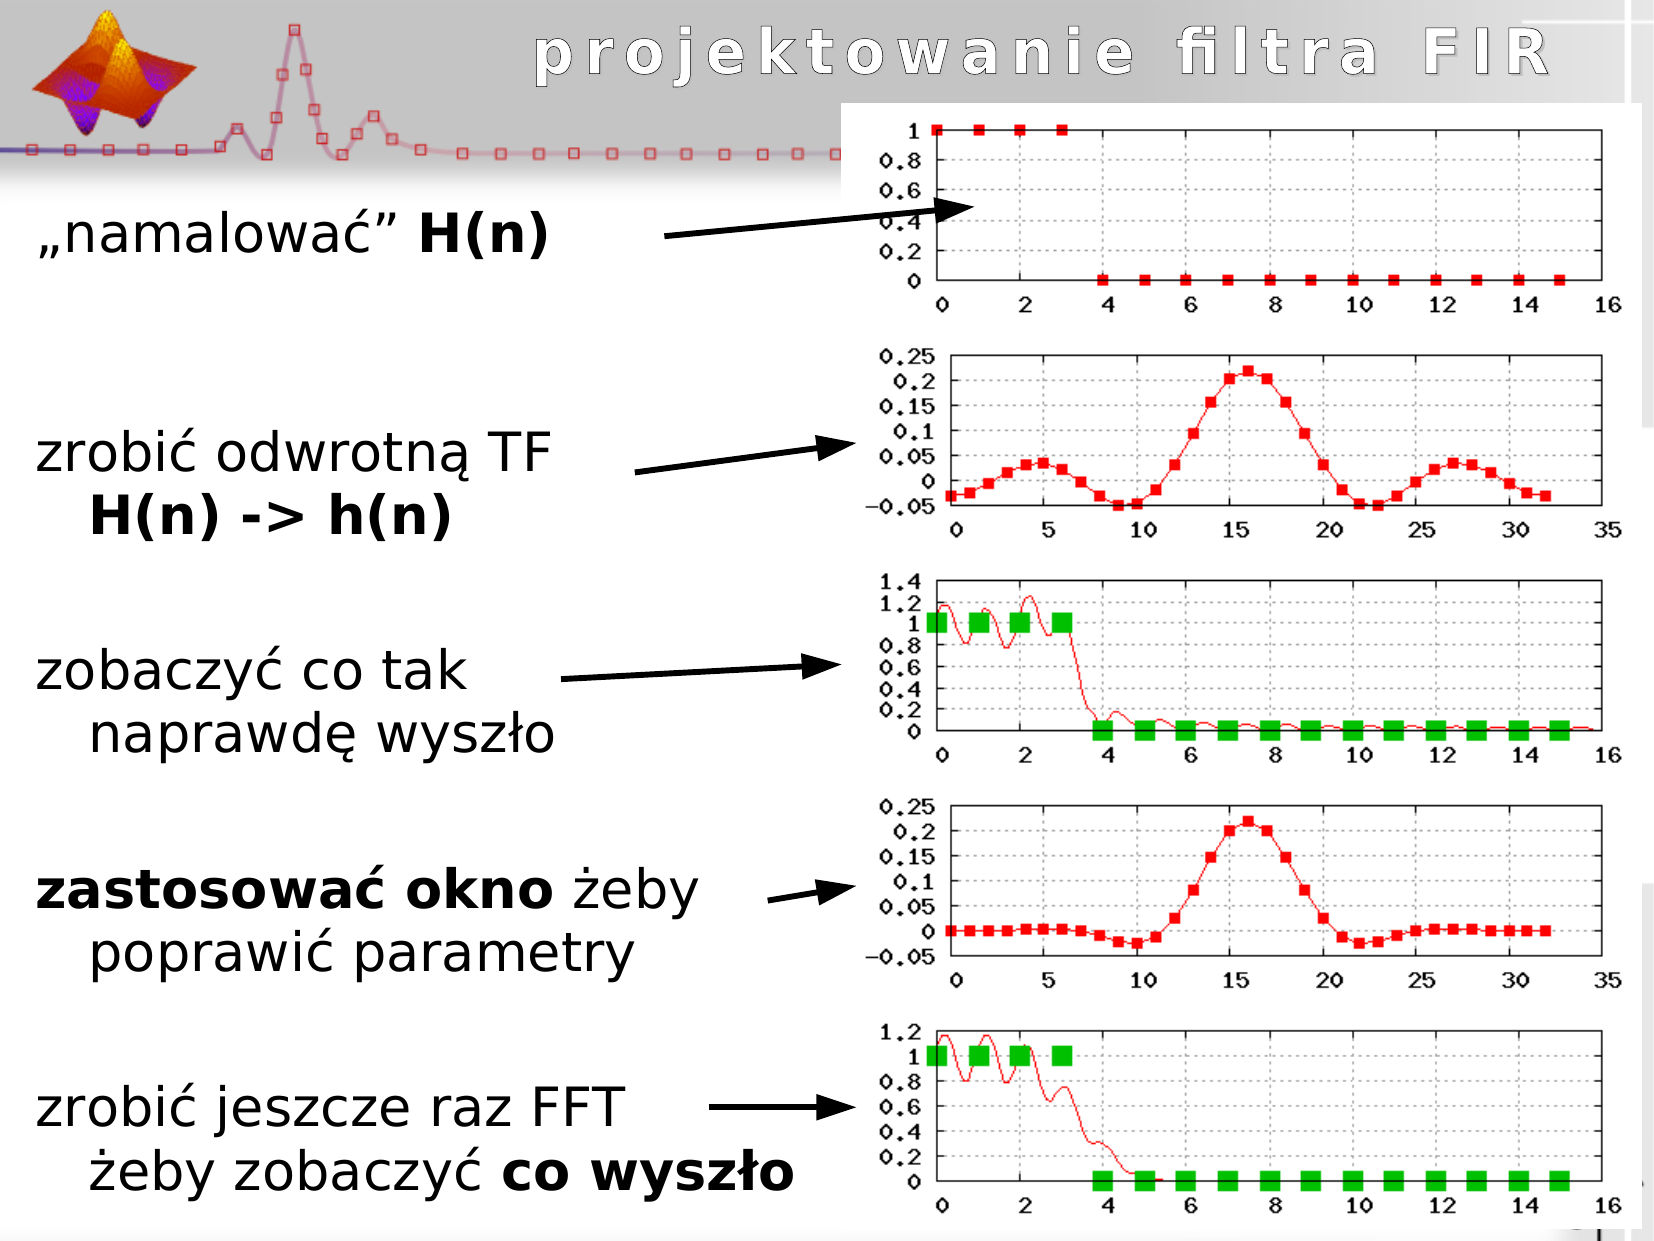

# projektowanie filtra FIR
„namalować” H(n)
zrobić odwrotną TF
H(n) -> h(n)
zobaczyć co tak
naprawdę wyszło
zastosować okno żeby
poprawić parametry
zrobić jeszcze raz FFT
żeby zobaczyć co wyszło